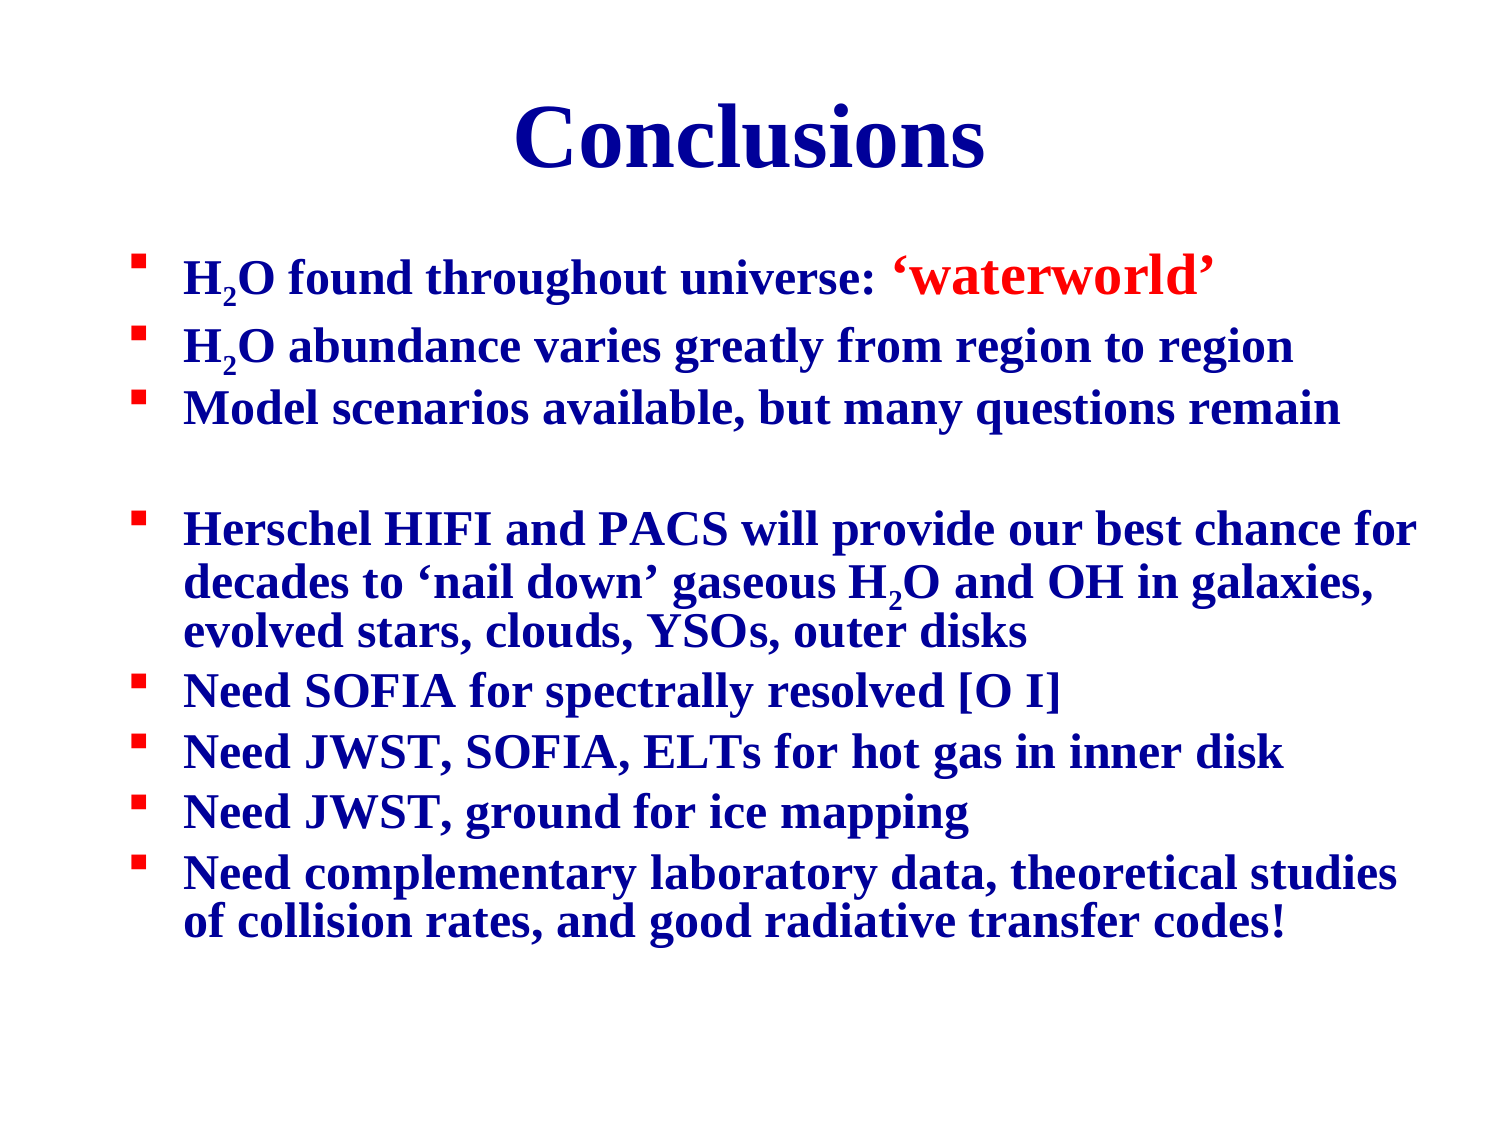

# Conclusions
H2O found throughout universe: ‘waterworld’
H2O abundance varies greatly from region to region
Model scenarios available, but many questions remain
Herschel HIFI and PACS will provide our best chance for decades to ‘nail down’ gaseous H2O and OH in galaxies, evolved stars, clouds, YSOs, outer disks
Need SOFIA for spectrally resolved [O I]
Need JWST, SOFIA, ELTs for hot gas in inner disk
Need JWST, ground for ice mapping
Need complementary laboratory data, theoretical studies of collision rates, and good radiative transfer codes!